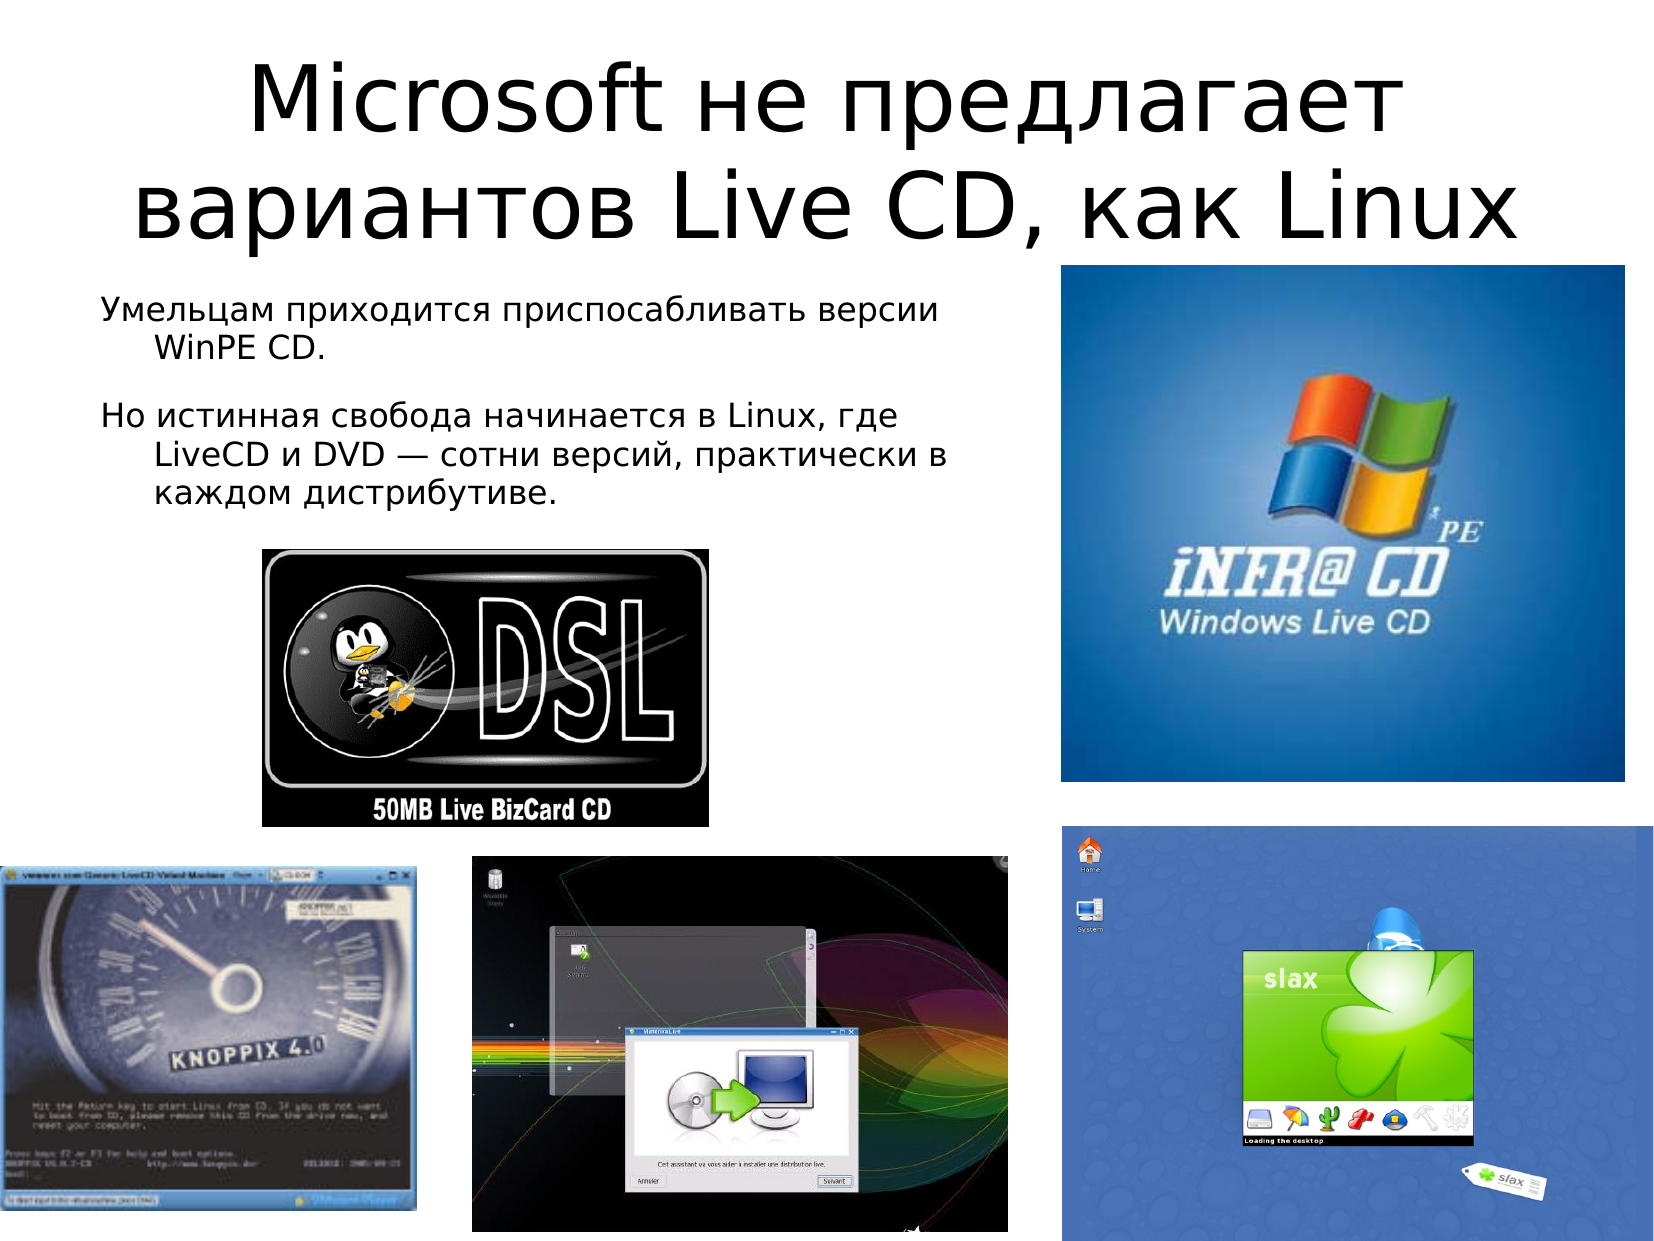

# Microsoft не предлагает вариантов Live CD, как Linux
Умельцам приходится приспосабливать версии WinPE CD.
Но истинная свобода начинается в Linux, где LiveCD и DVD — сотни версий, практически в каждом дистрибутиве.